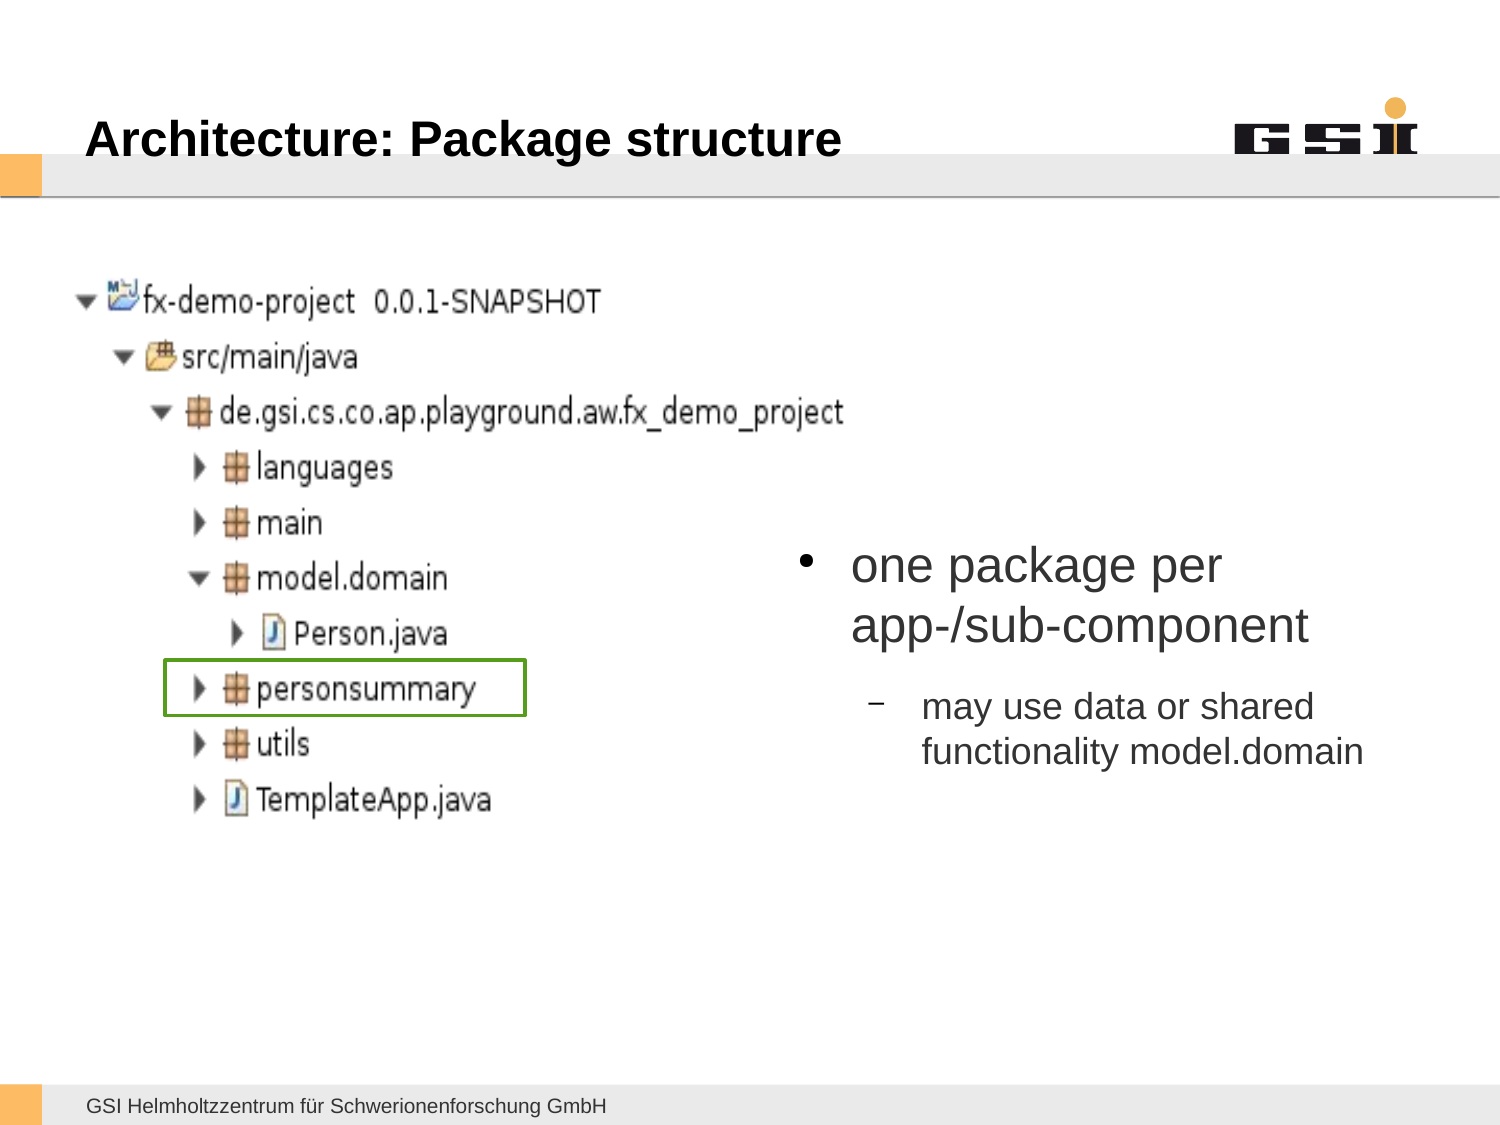

# Architecture: Package structure
one package per
app-/sub-component
may use data or shared functionality model.domain